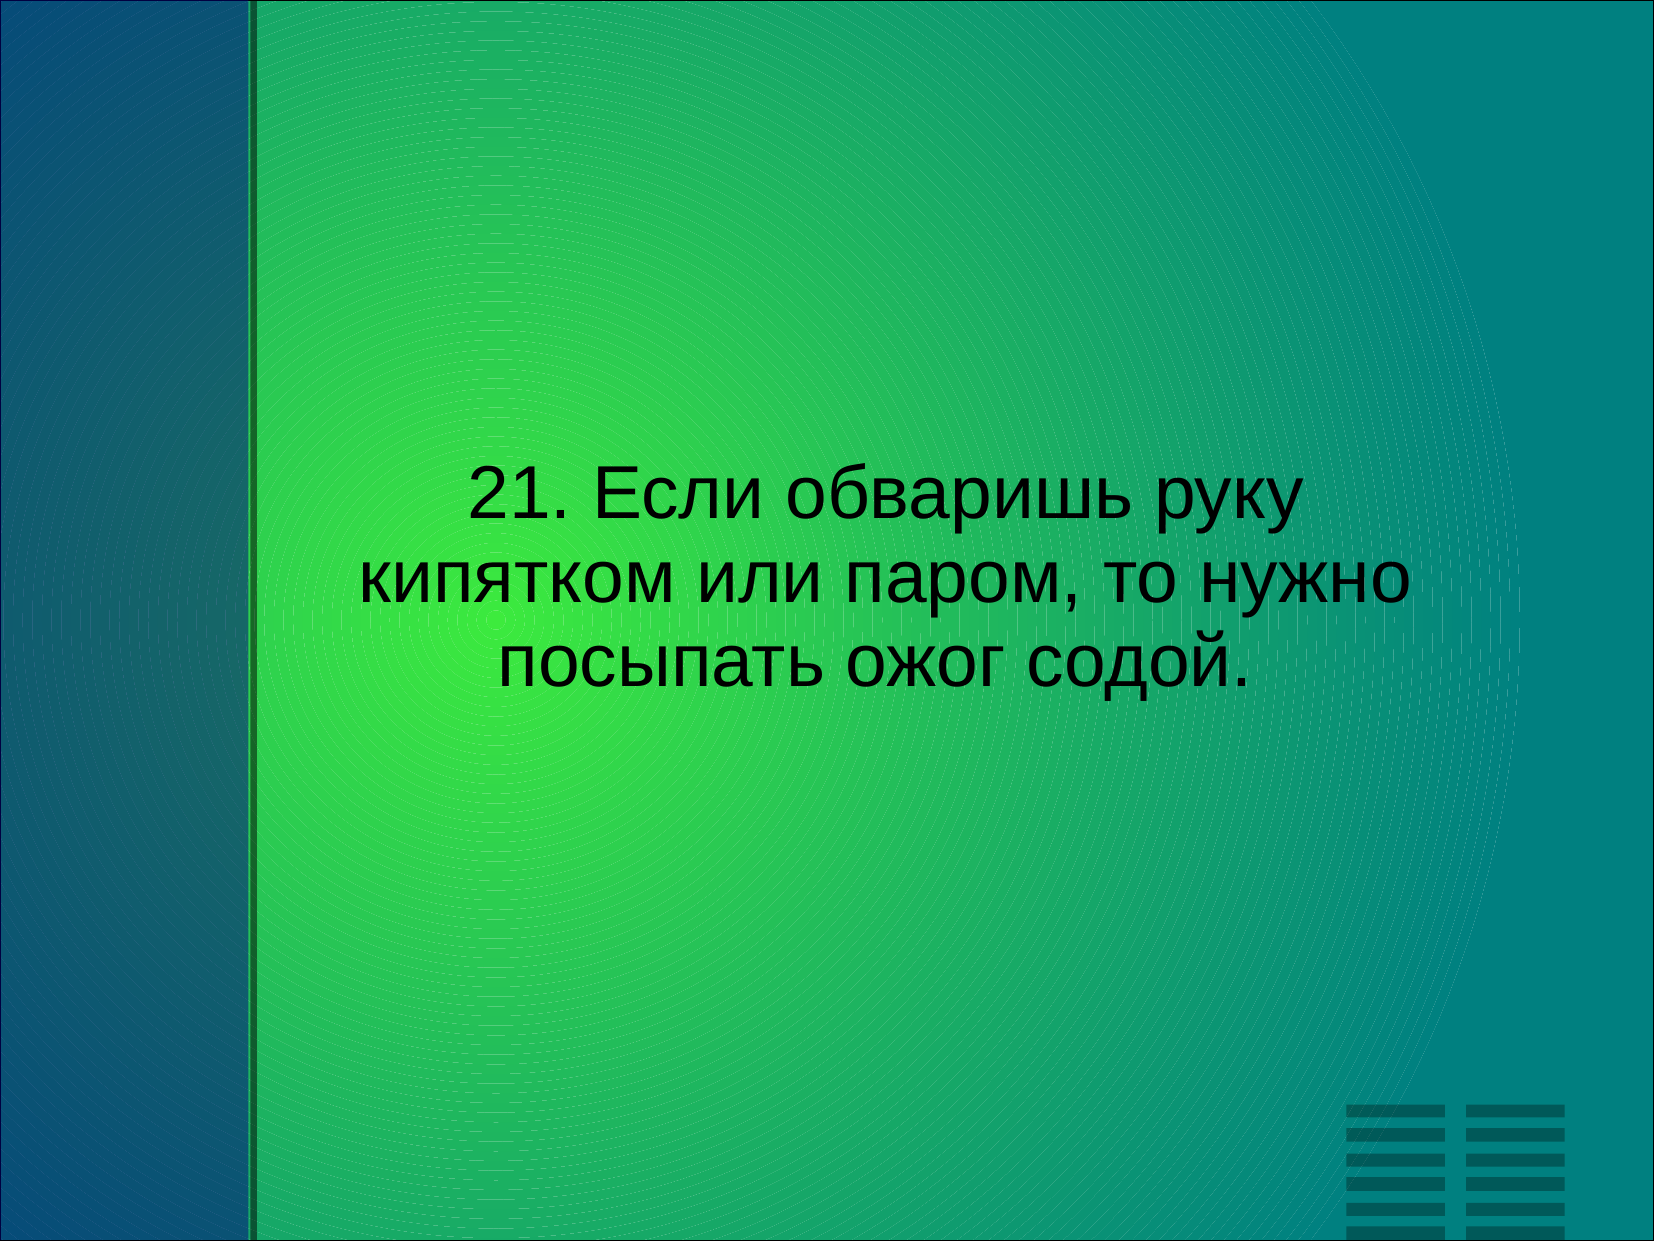

#
21. Если обваришь руку кипятком или паром, то нужно посыпать ожог содой.